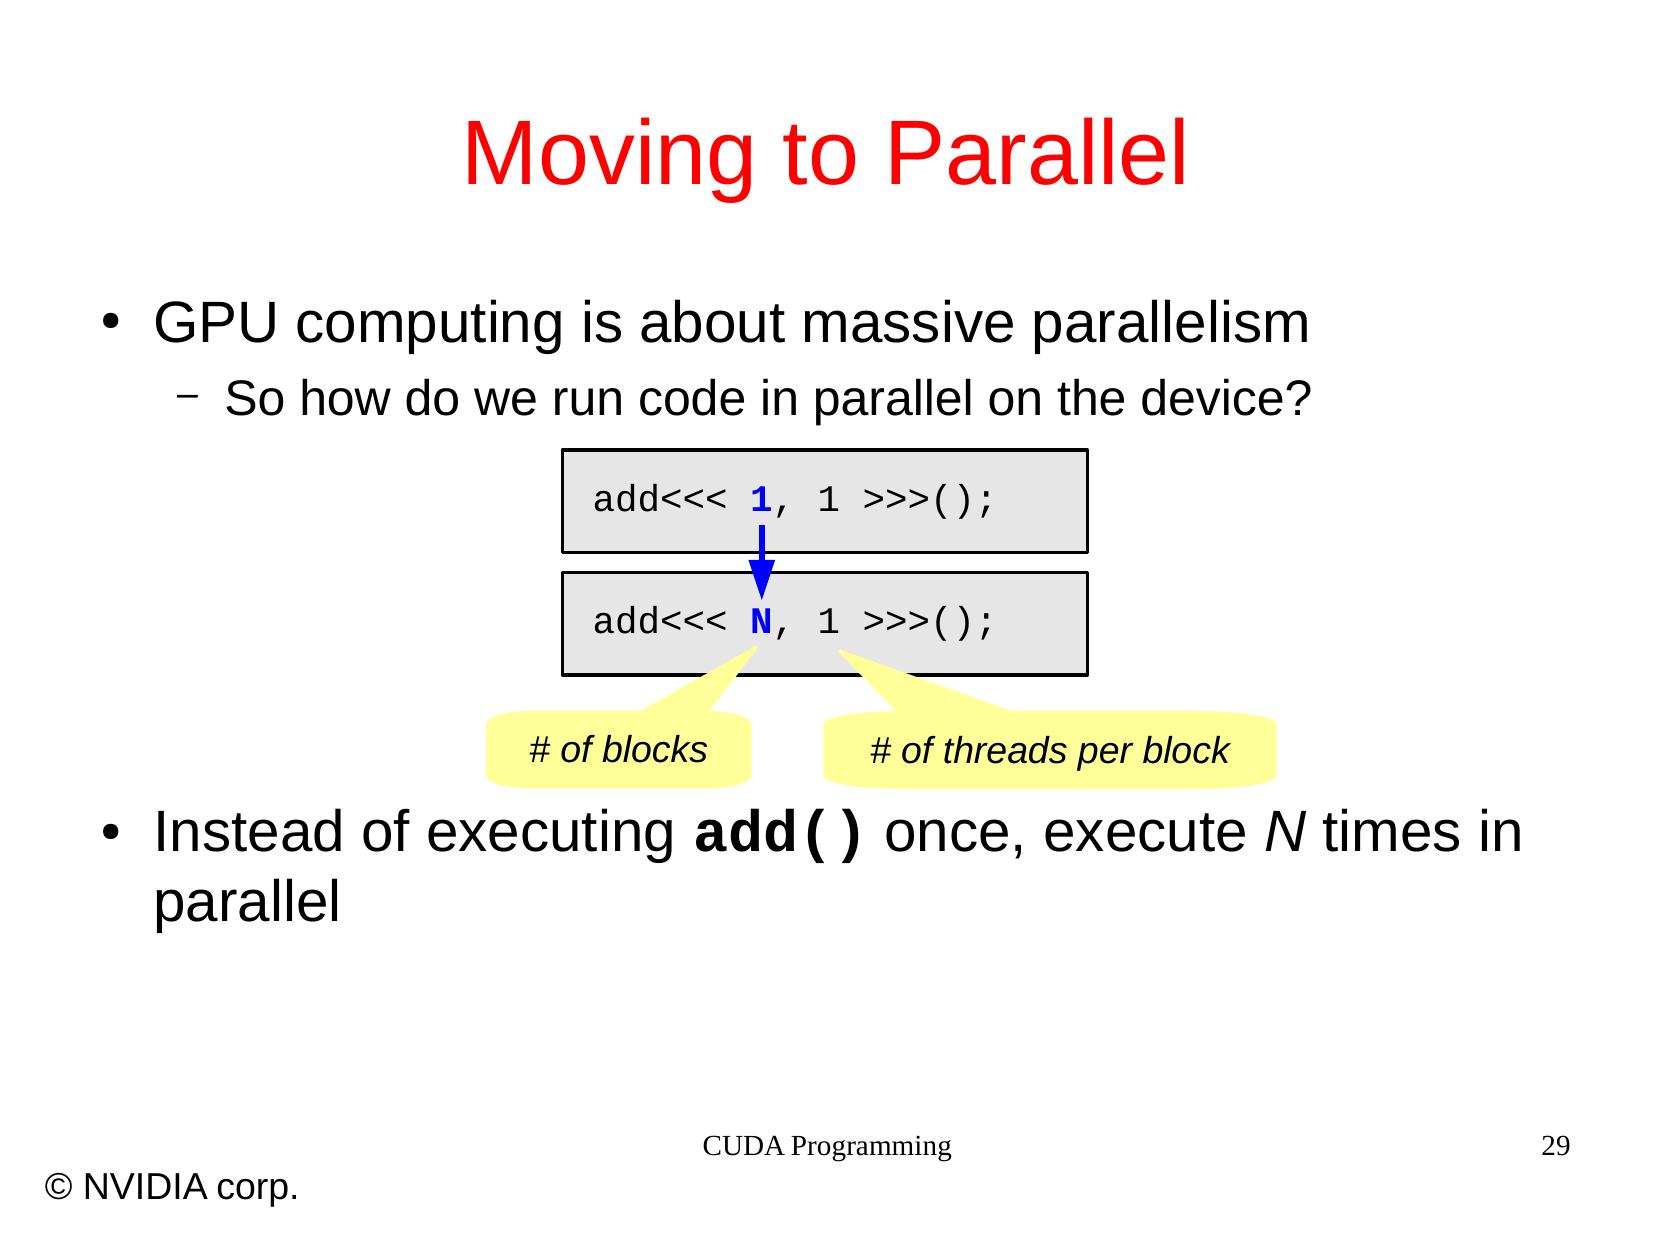

# Moving to Parallel
GPU computing is about massive parallelism
So how do we run code in parallel on the device?
Instead of executing add() once, execute N times in parallel
add<<< 1, 1 >>>();
add<<< N, 1 >>>();
# of blocks
# of threads per block
CUDA Programming
29
© NVIDIA corp.